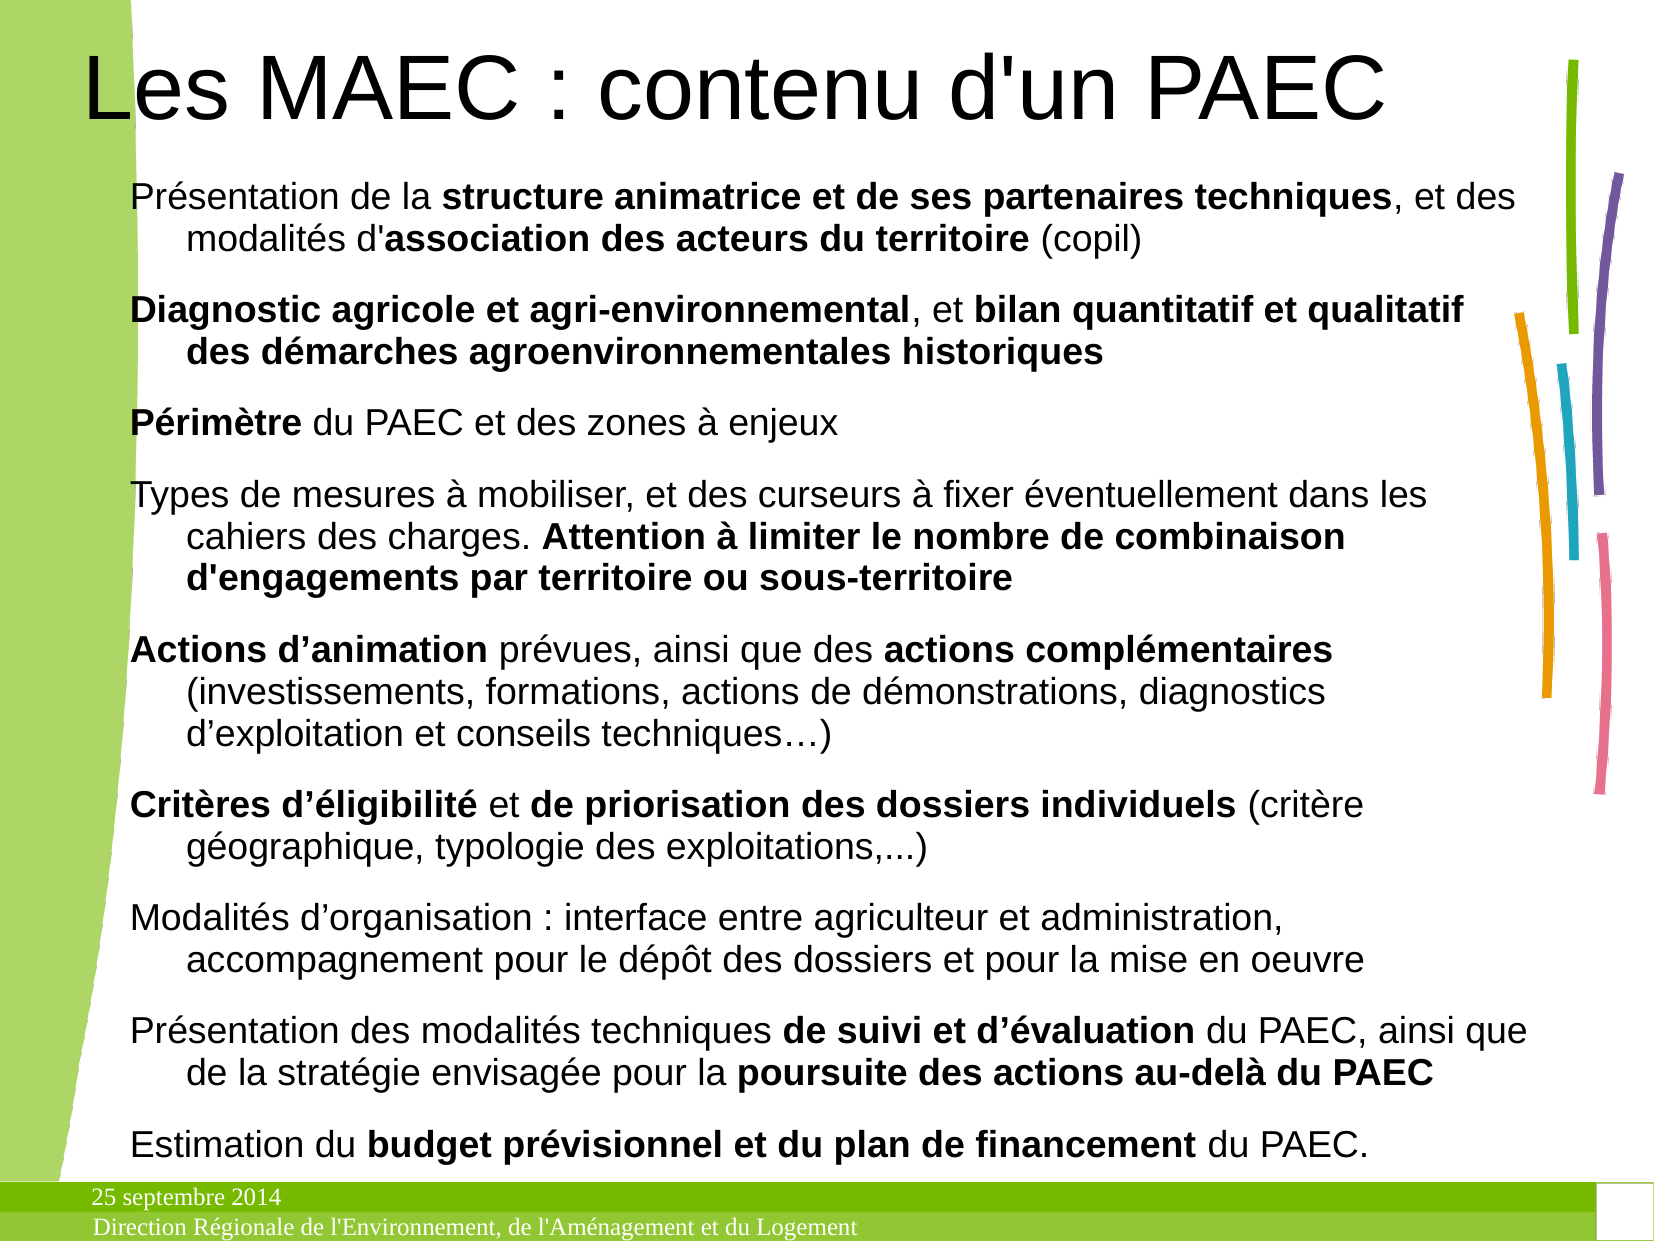

Les MAEC : contenu d'un PAEC
# Présentation de la structure animatrice et de ses partenaires techniques, et des modalités d'association des acteurs du territoire (copil)
Diagnostic agricole et agri-environnemental, et bilan quantitatif et qualitatif des démarches agroenvironnementales historiques
Périmètre du PAEC et des zones à enjeux
Types de mesures à mobiliser, et des curseurs à fixer éventuellement dans les cahiers des charges. Attention à limiter le nombre de combinaison d'engagements par territoire ou sous-territoire
Actions d’animation prévues, ainsi que des actions complémentaires (investissements, formations, actions de démonstrations, diagnostics d’exploitation et conseils techniques…)
Critères d’éligibilité et de priorisation des dossiers individuels (critère géographique, typologie des exploitations,...)
Modalités d’organisation : interface entre agriculteur et administration, accompagnement pour le dépôt des dossiers et pour la mise en oeuvre
Présentation des modalités techniques de suivi et d’évaluation du PAEC, ainsi que de la stratégie envisagée pour la poursuite des actions au-delà du PAEC
Estimation du budget prévisionnel et du plan de financement du PAEC.